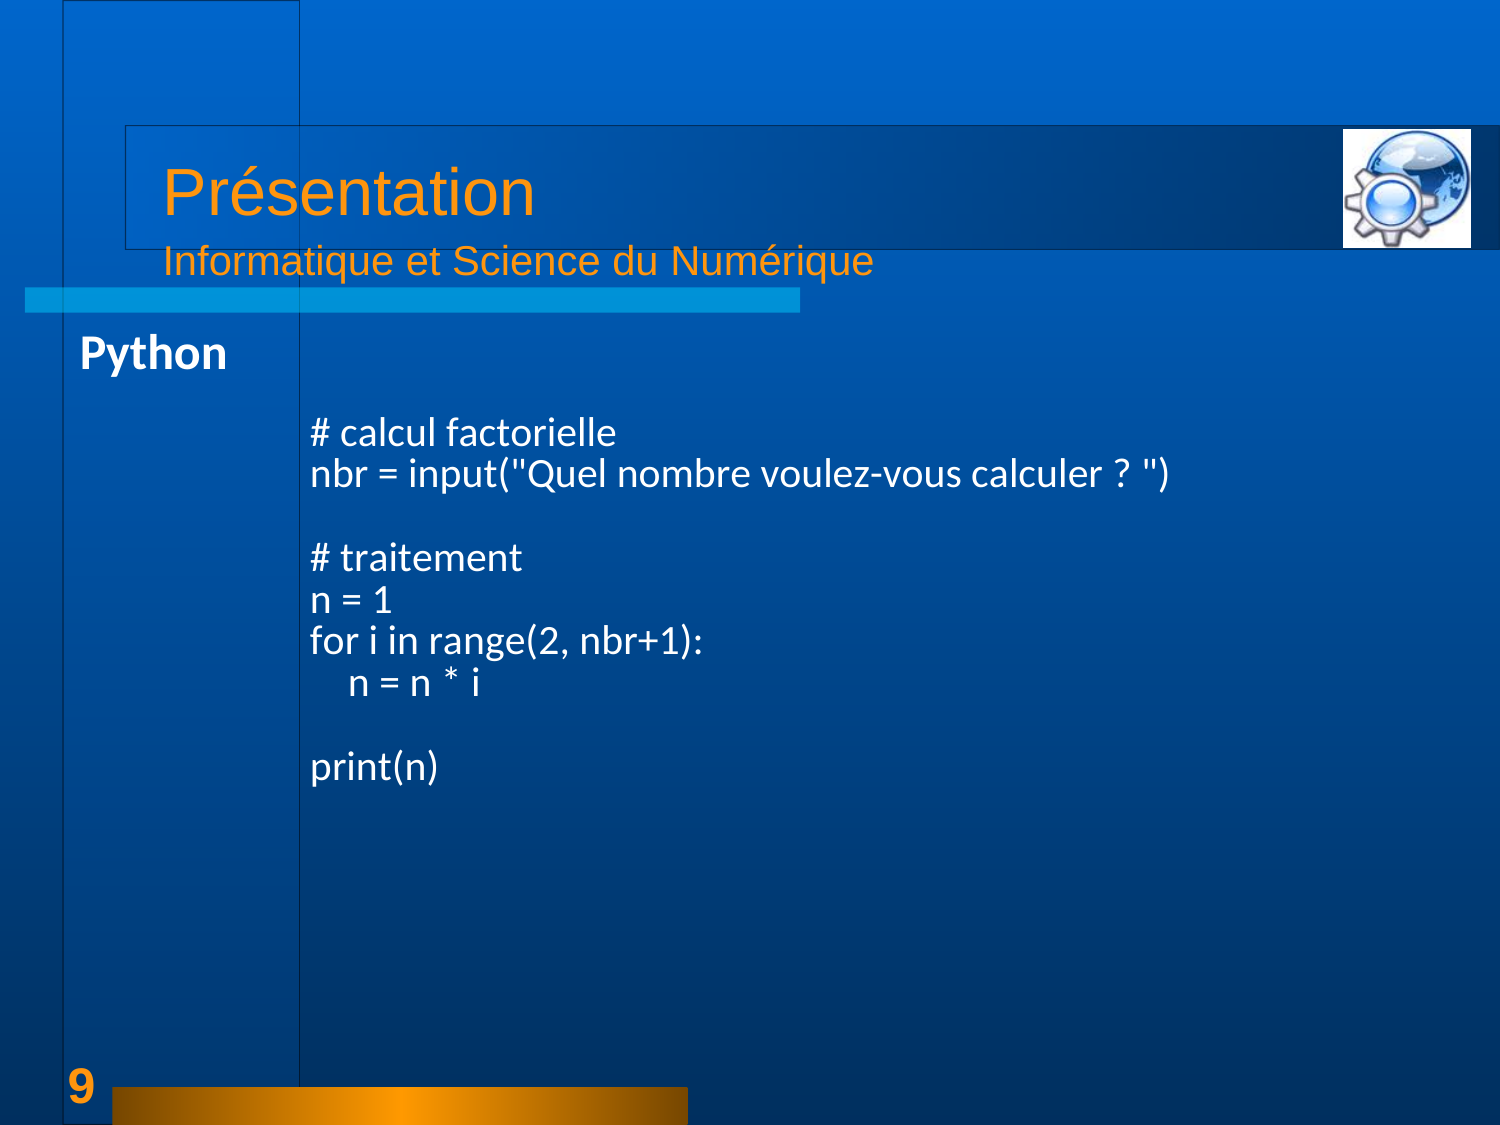

Python
# calcul factorielle
nbr = input("Quel nombre voulez-vous calculer ? ")
# traitement
n = 1
for i in range(2, nbr+1):
 n = n * i
print(n)